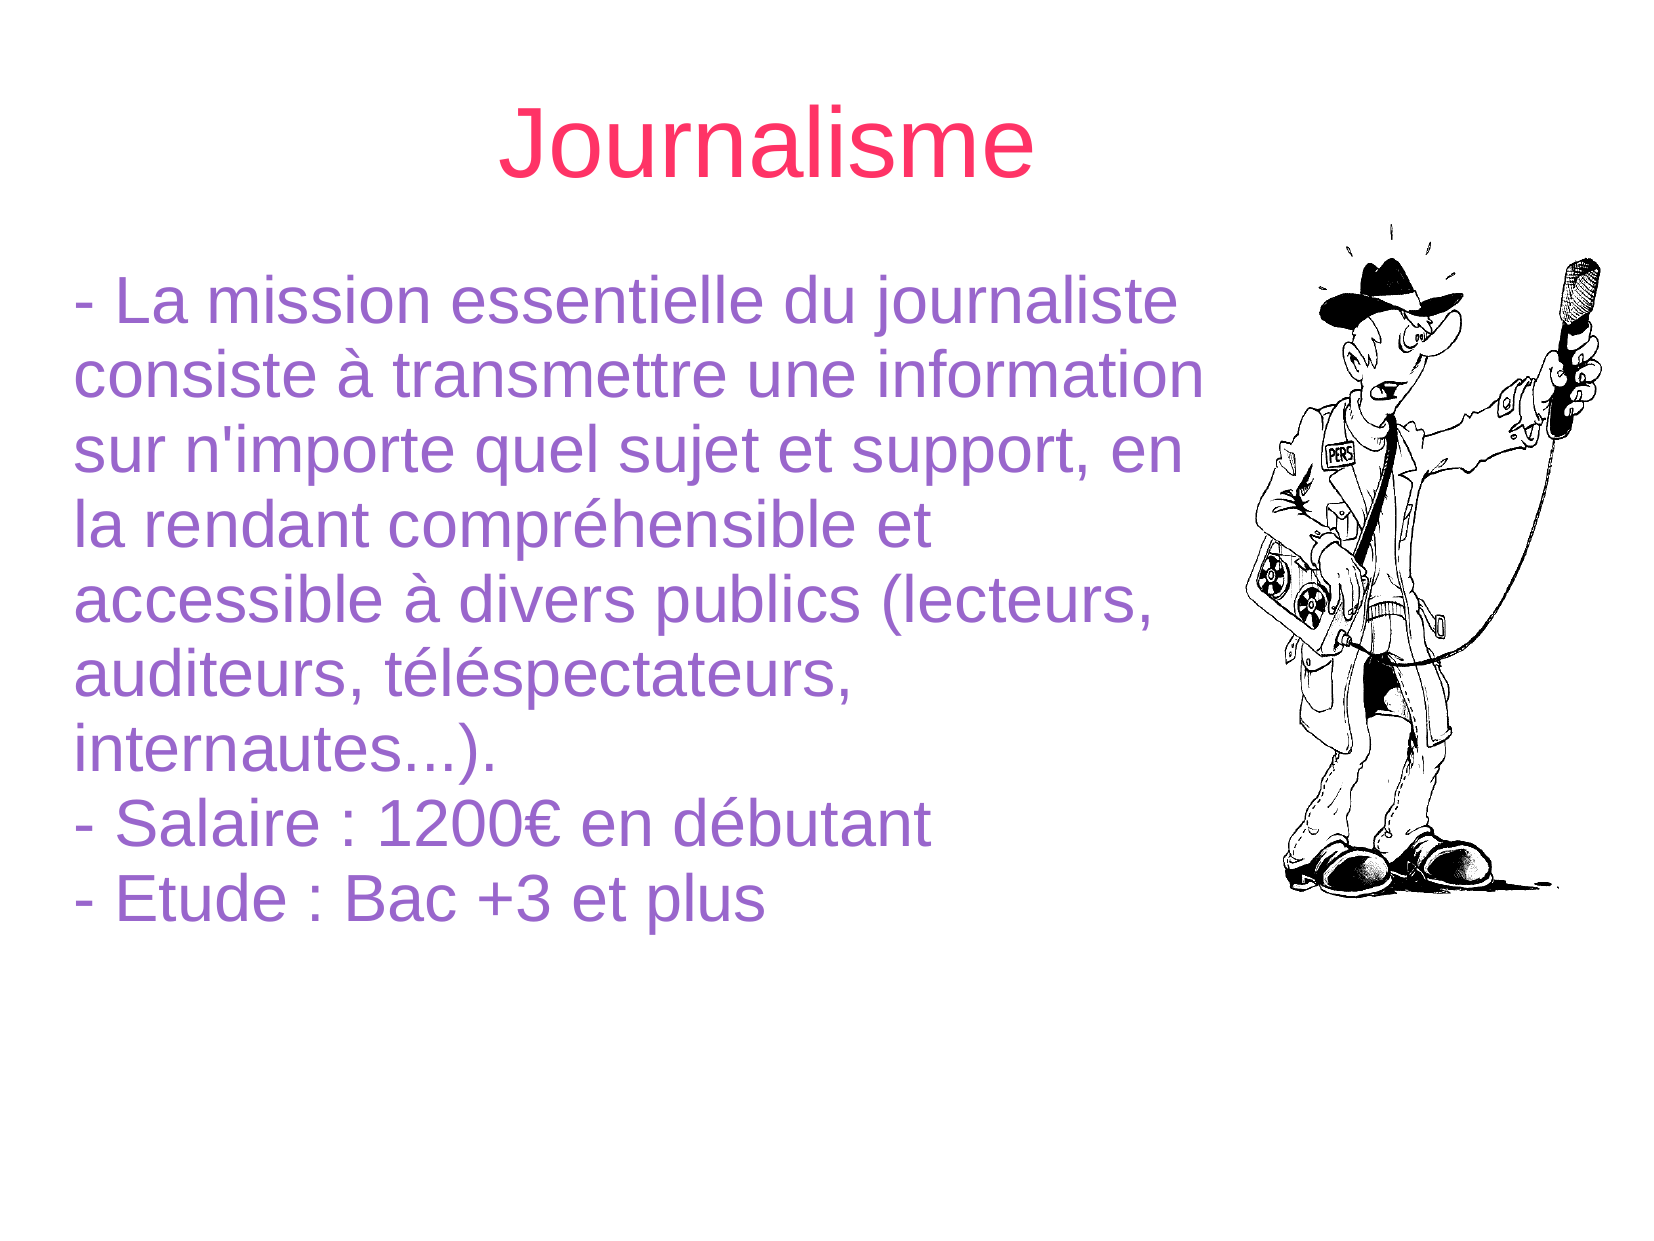

#
Journalisme
- La mission essentielle du journaliste consiste à transmettre une information sur n'importe quel sujet et support, en la rendant compréhensible et accessible à divers publics (lecteurs, auditeurs, téléspectateurs, internautes...).
- Salaire : 1200€ en débutant
- Etude : Bac +3 et plus